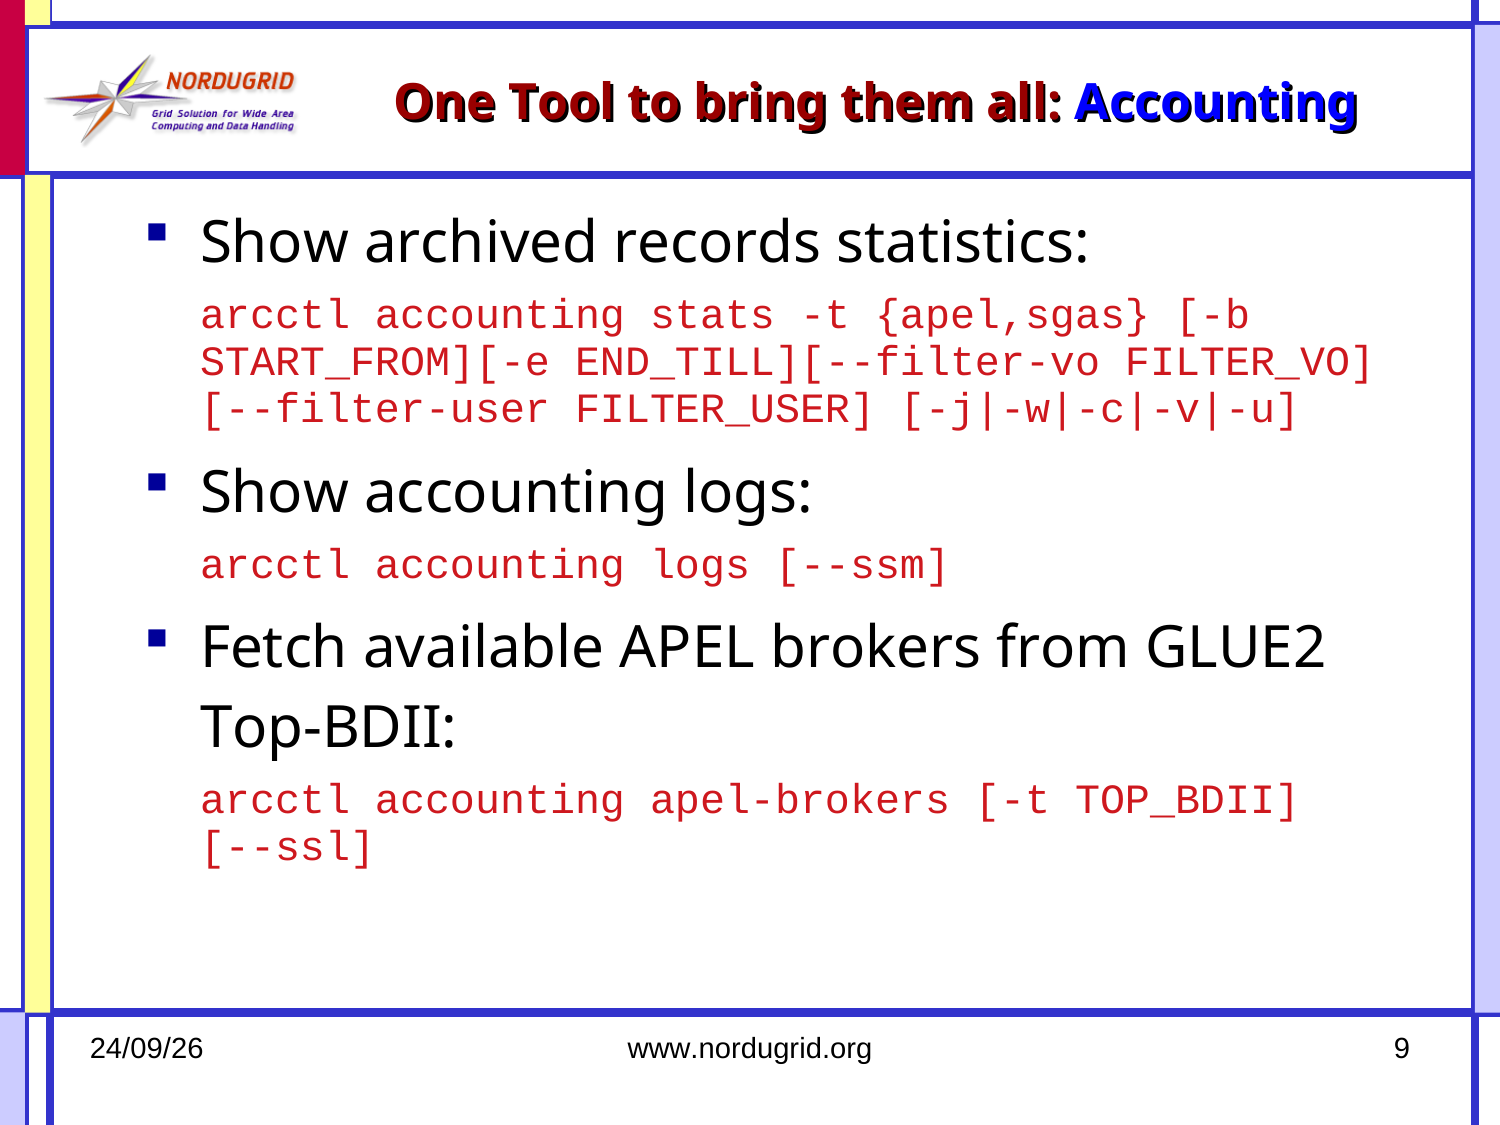

# One Tool to bring them all: Accounting
Show archived records statistics:
arcctl accounting stats -t {apel,sgas} [-b START_FROM][-e END_TILL][--filter-vo FILTER_VO] [--filter-user FILTER_USER] [-j|-w|-c|-v|-u]
Show accounting logs:
arcctl accounting logs [--ssm]
Fetch available APEL brokers from GLUE2 Top-BDII:
arcctl accounting apel-brokers [-t TOP_BDII]
[--ssl]
www.nordugrid.org
9